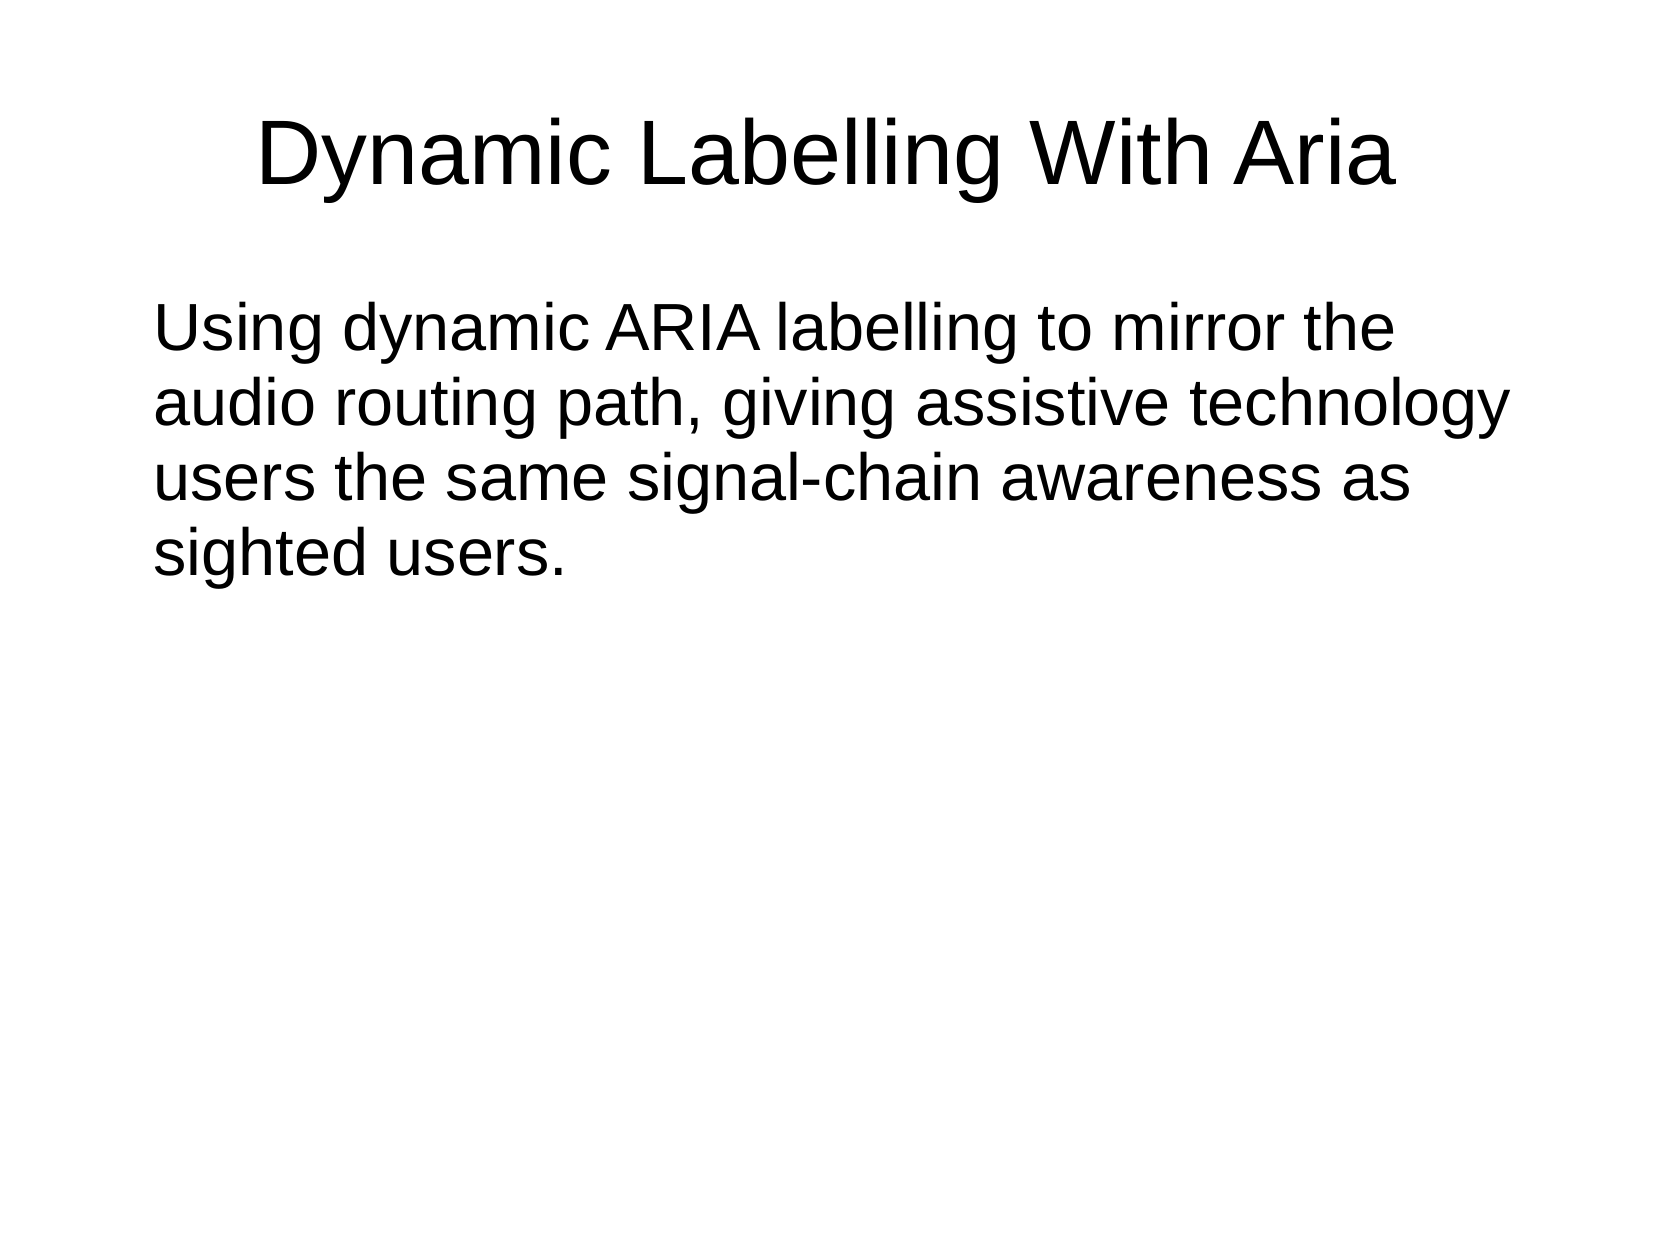

# Dynamic Labelling With Aria
Using dynamic ARIA labelling to mirror the audio routing path, giving assistive technology users the same signal-chain awareness as sighted users.